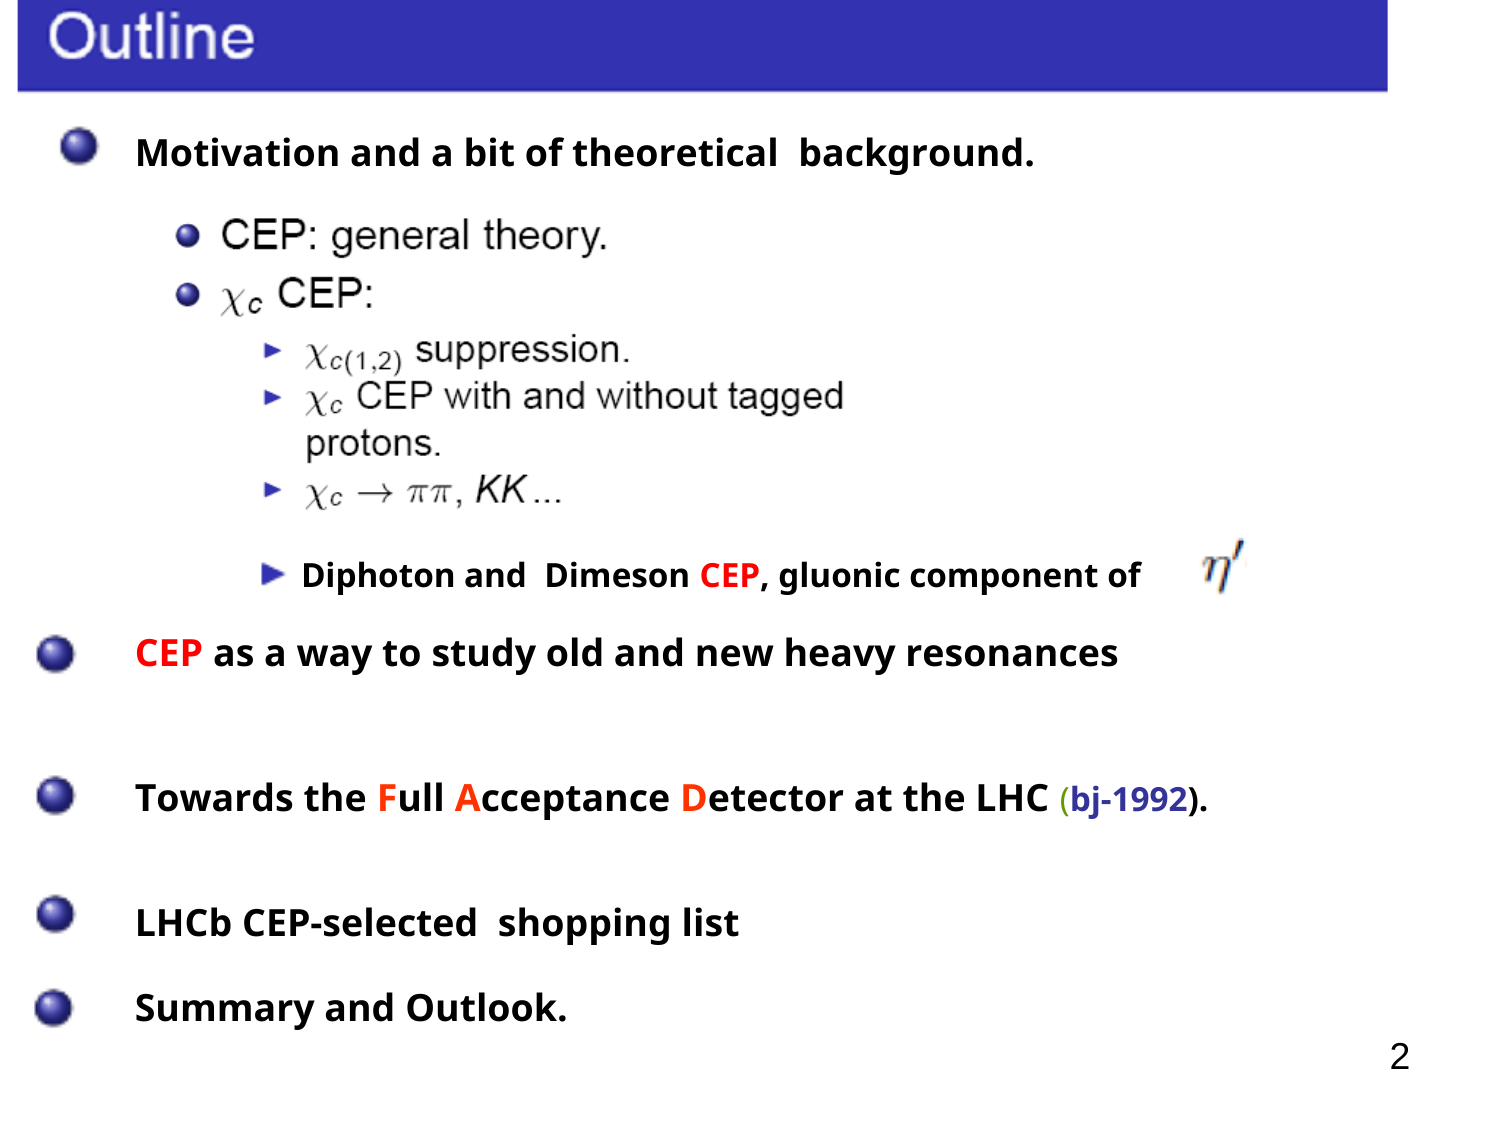

Motivation and a bit of theoretical background.
 Diphoton and Dimeson CEP, gluonic component of
CEP as a way to study old and new heavy resonances
Towards the Full Acceptance Detector at the LHC (bj-1992).
LHCb CEP-selected shopping list
Summary and Outlook.